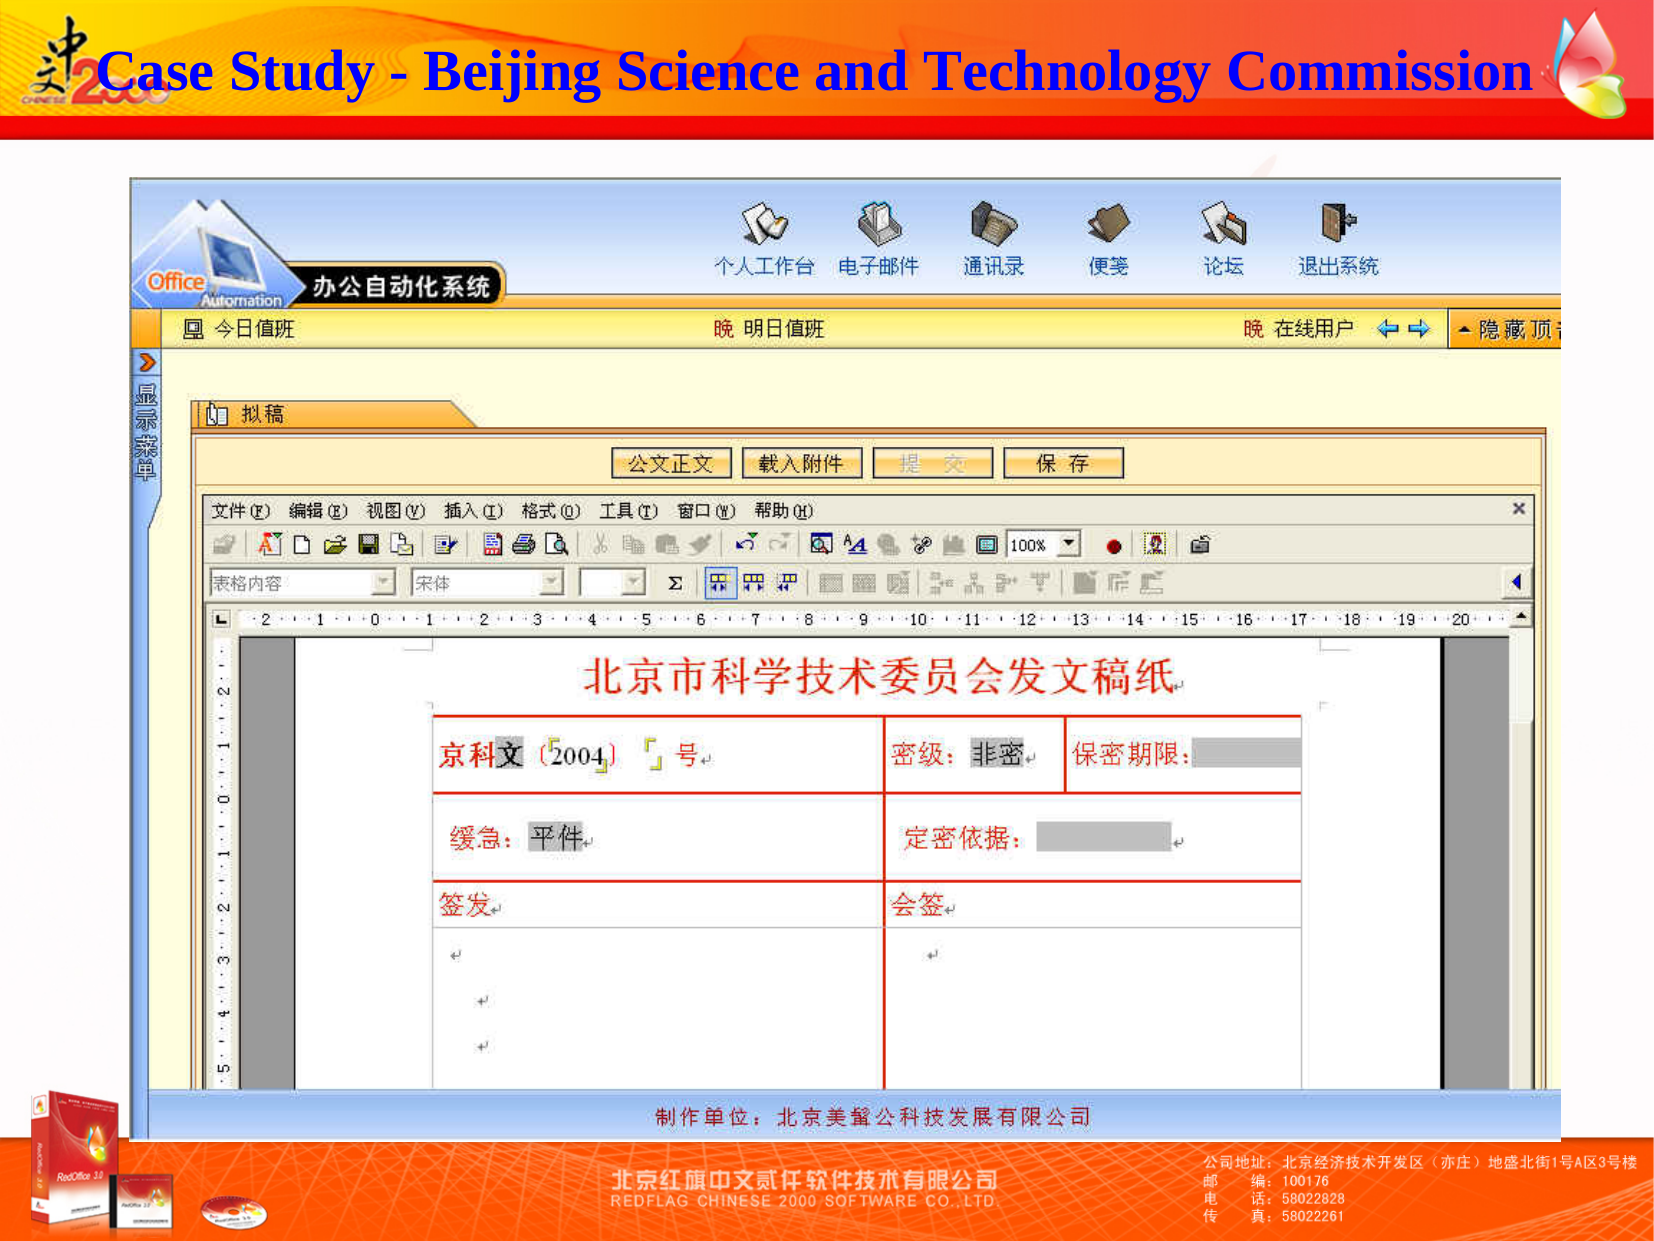

Case Study - Beijing Science and Technology Commission